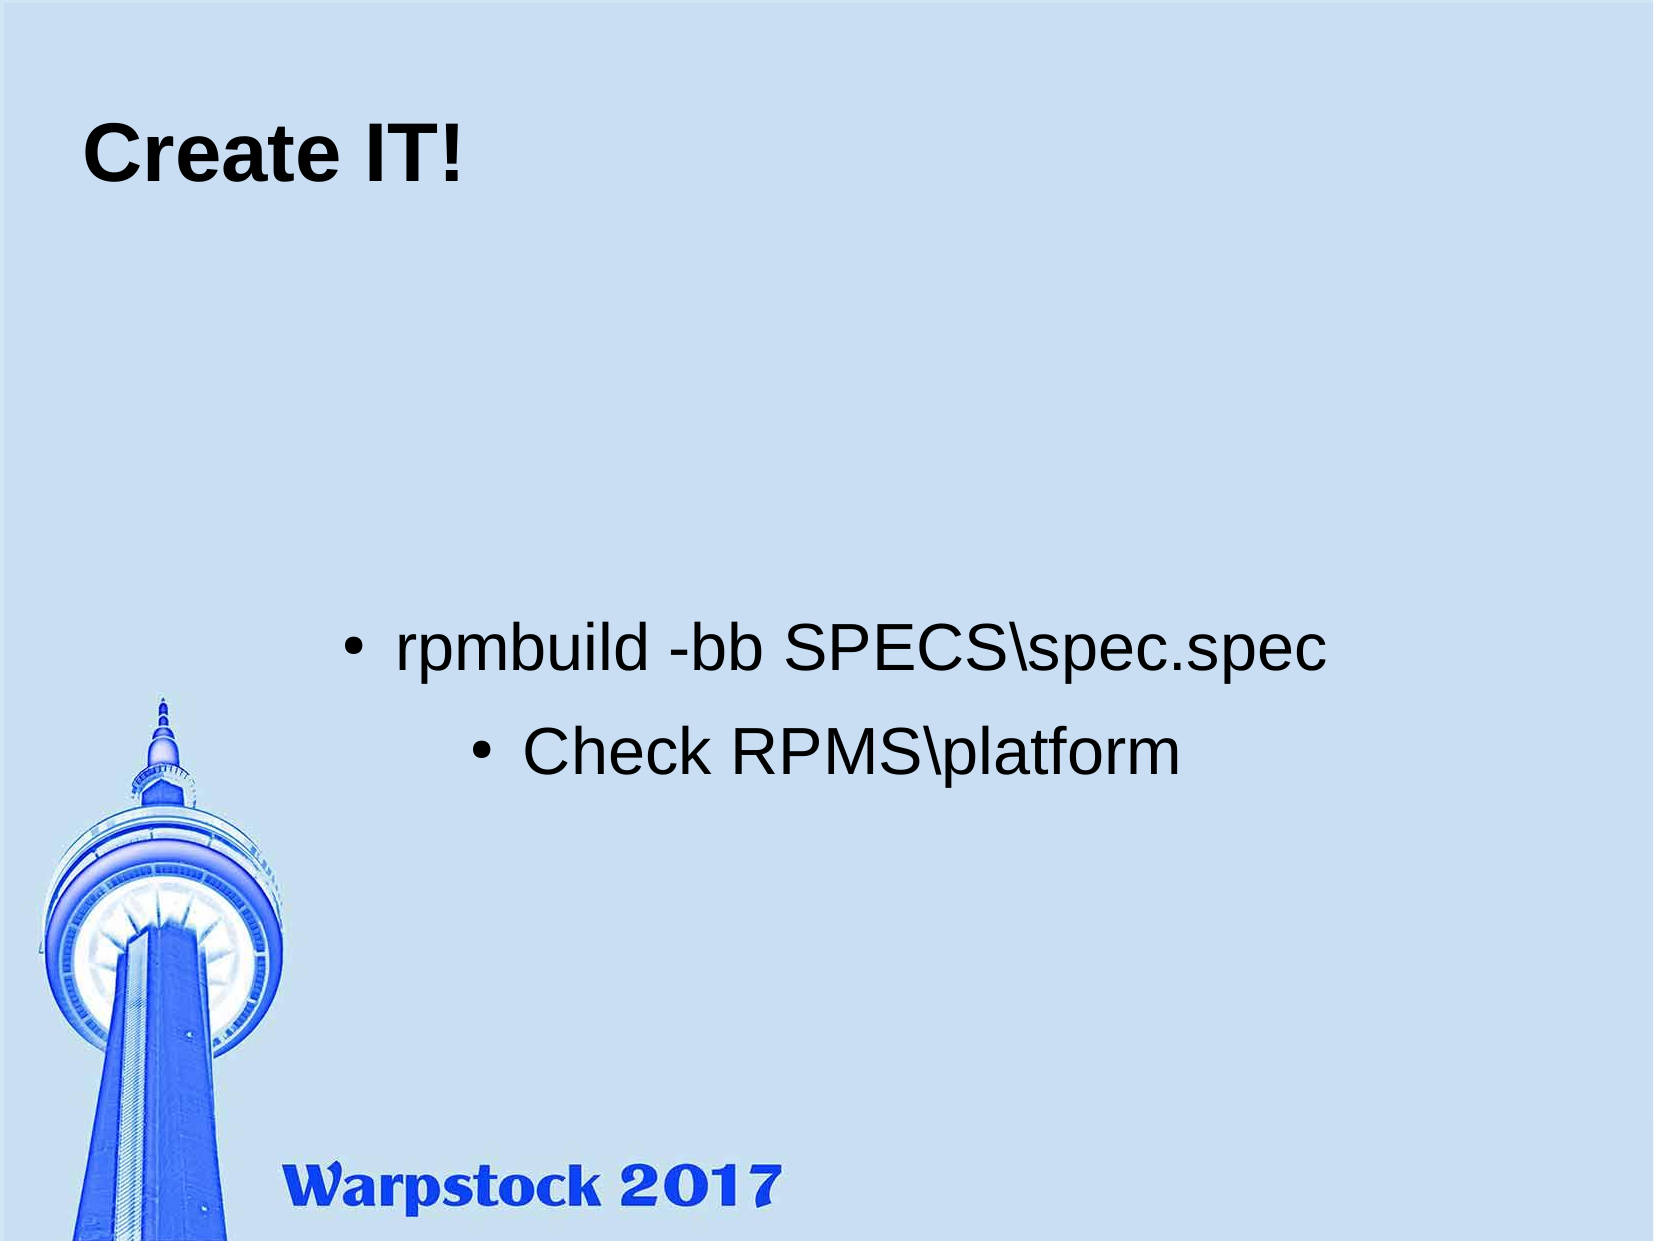

# Create IT!
rpmbuild -bb SPECS\spec.spec
Check RPMS\platform